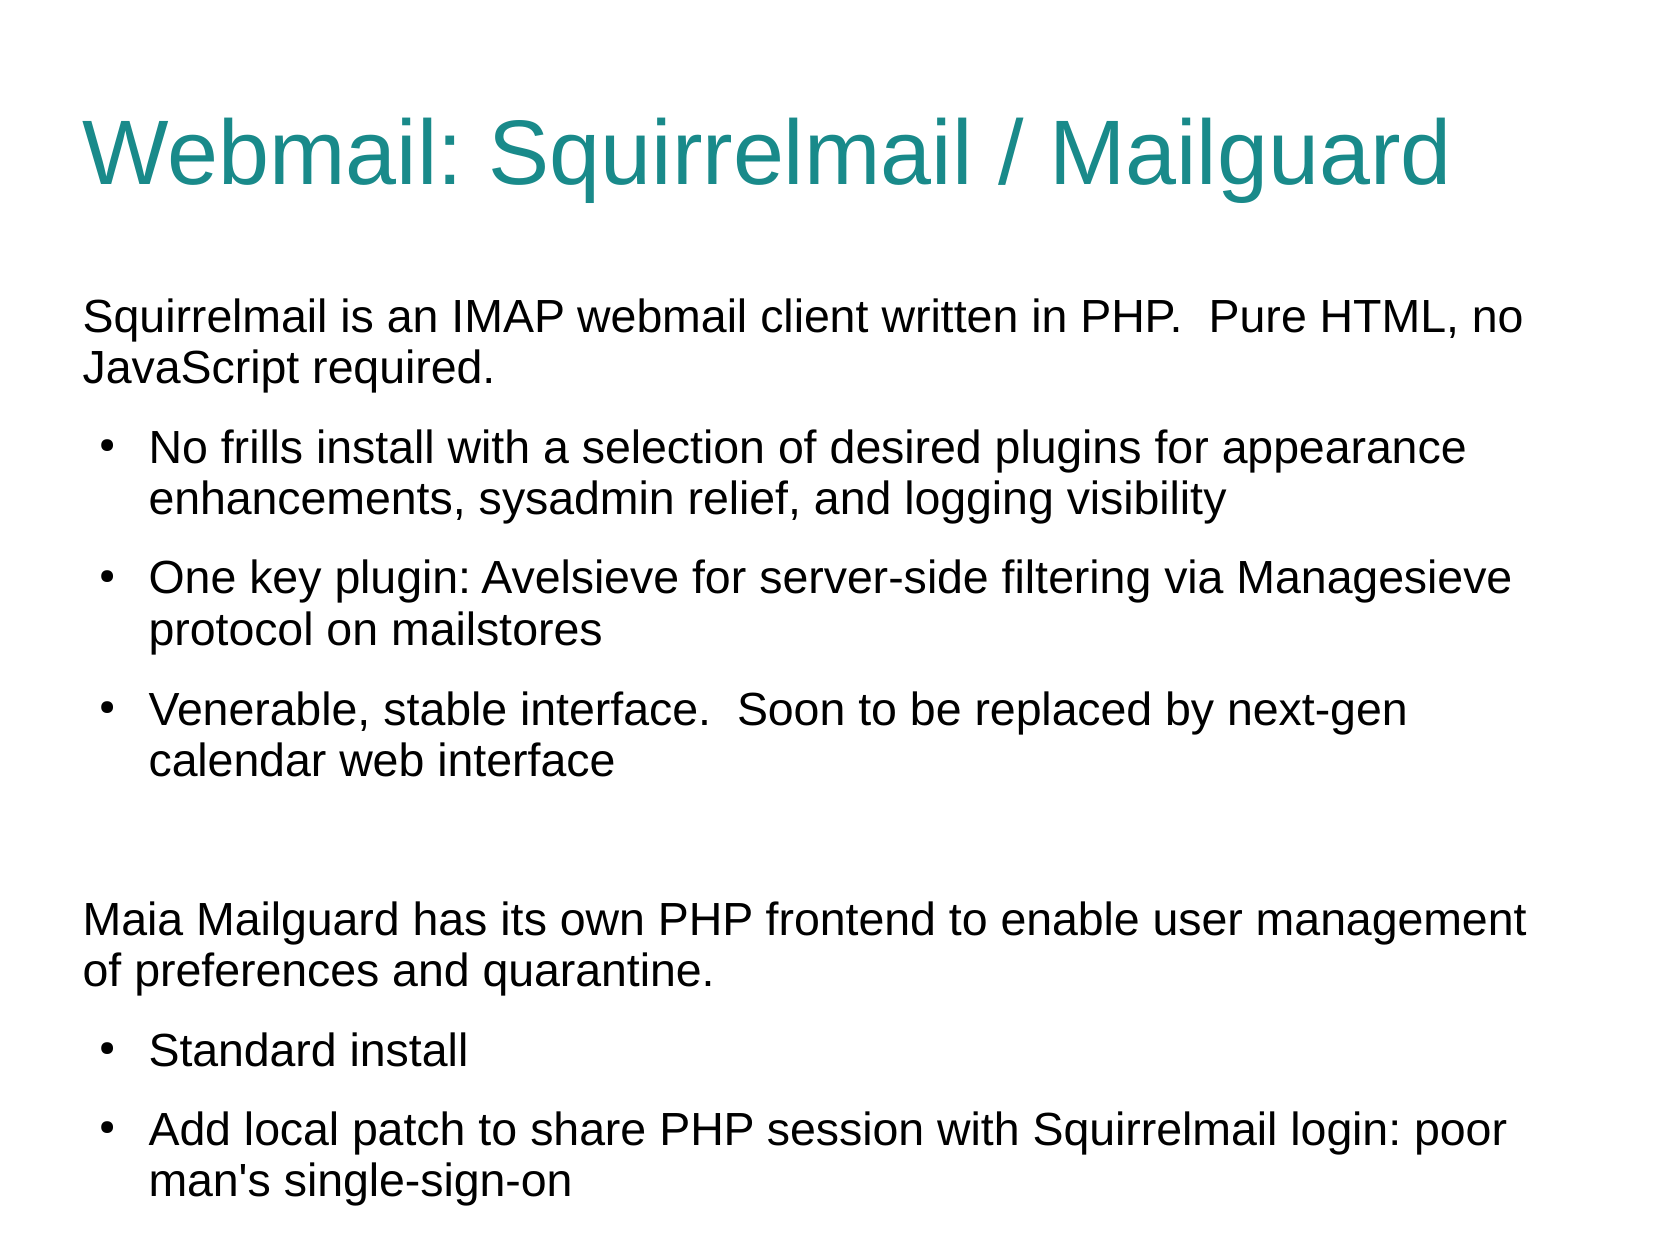

# Webmail: Squirrelmail / Mailguard
Squirrelmail is an IMAP webmail client written in PHP. Pure HTML, no JavaScript required.
No frills install with a selection of desired plugins for appearance enhancements, sysadmin relief, and logging visibility
One key plugin: Avelsieve for server-side filtering via Managesieve protocol on mailstores
Venerable, stable interface. Soon to be replaced by next-gen calendar web interface
Maia Mailguard has its own PHP frontend to enable user management of preferences and quarantine.
Standard install
Add local patch to share PHP session with Squirrelmail login: poor man's single-sign-on